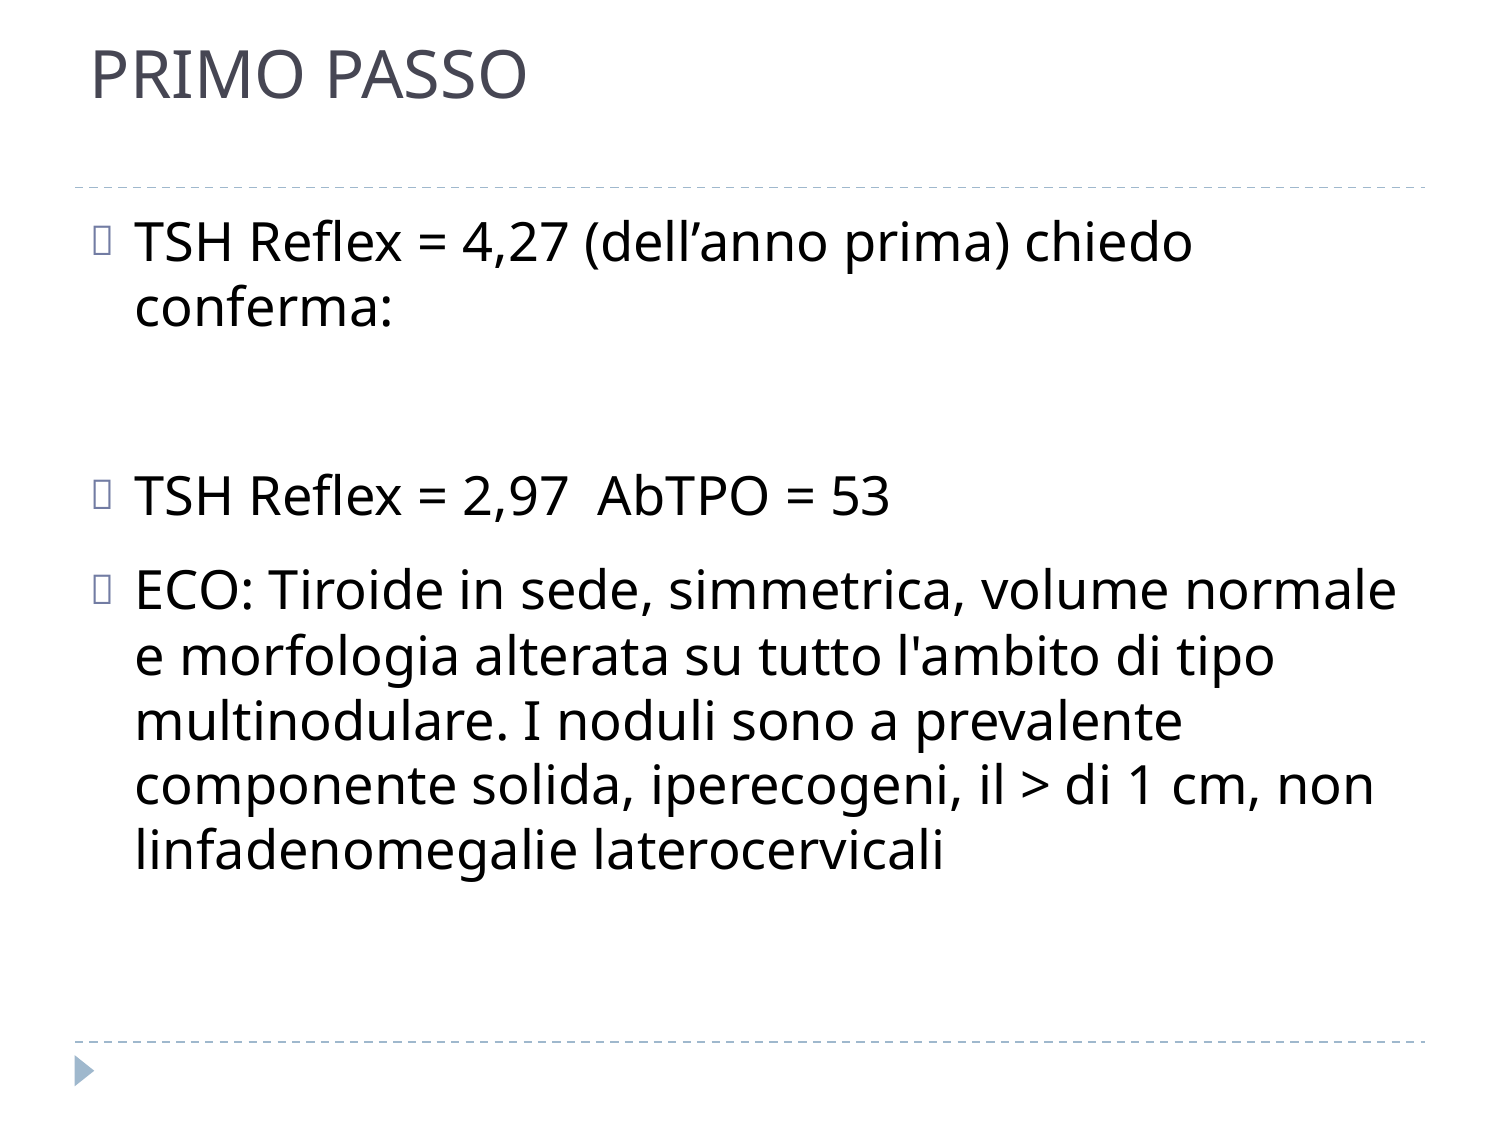

# PRIMO PASSO
TSH Reflex = 4,27 (dell’anno prima) chiedo conferma:
TSH Reflex = 2,97 AbTPO = 53
ECO: Tiroide in sede, simmetrica, volume normale e morfologia alterata su tutto l'ambito di tipo multinodulare. I noduli sono a prevalente componente solida, iperecogeni, il > di 1 cm, non linfadenomegalie laterocervicali